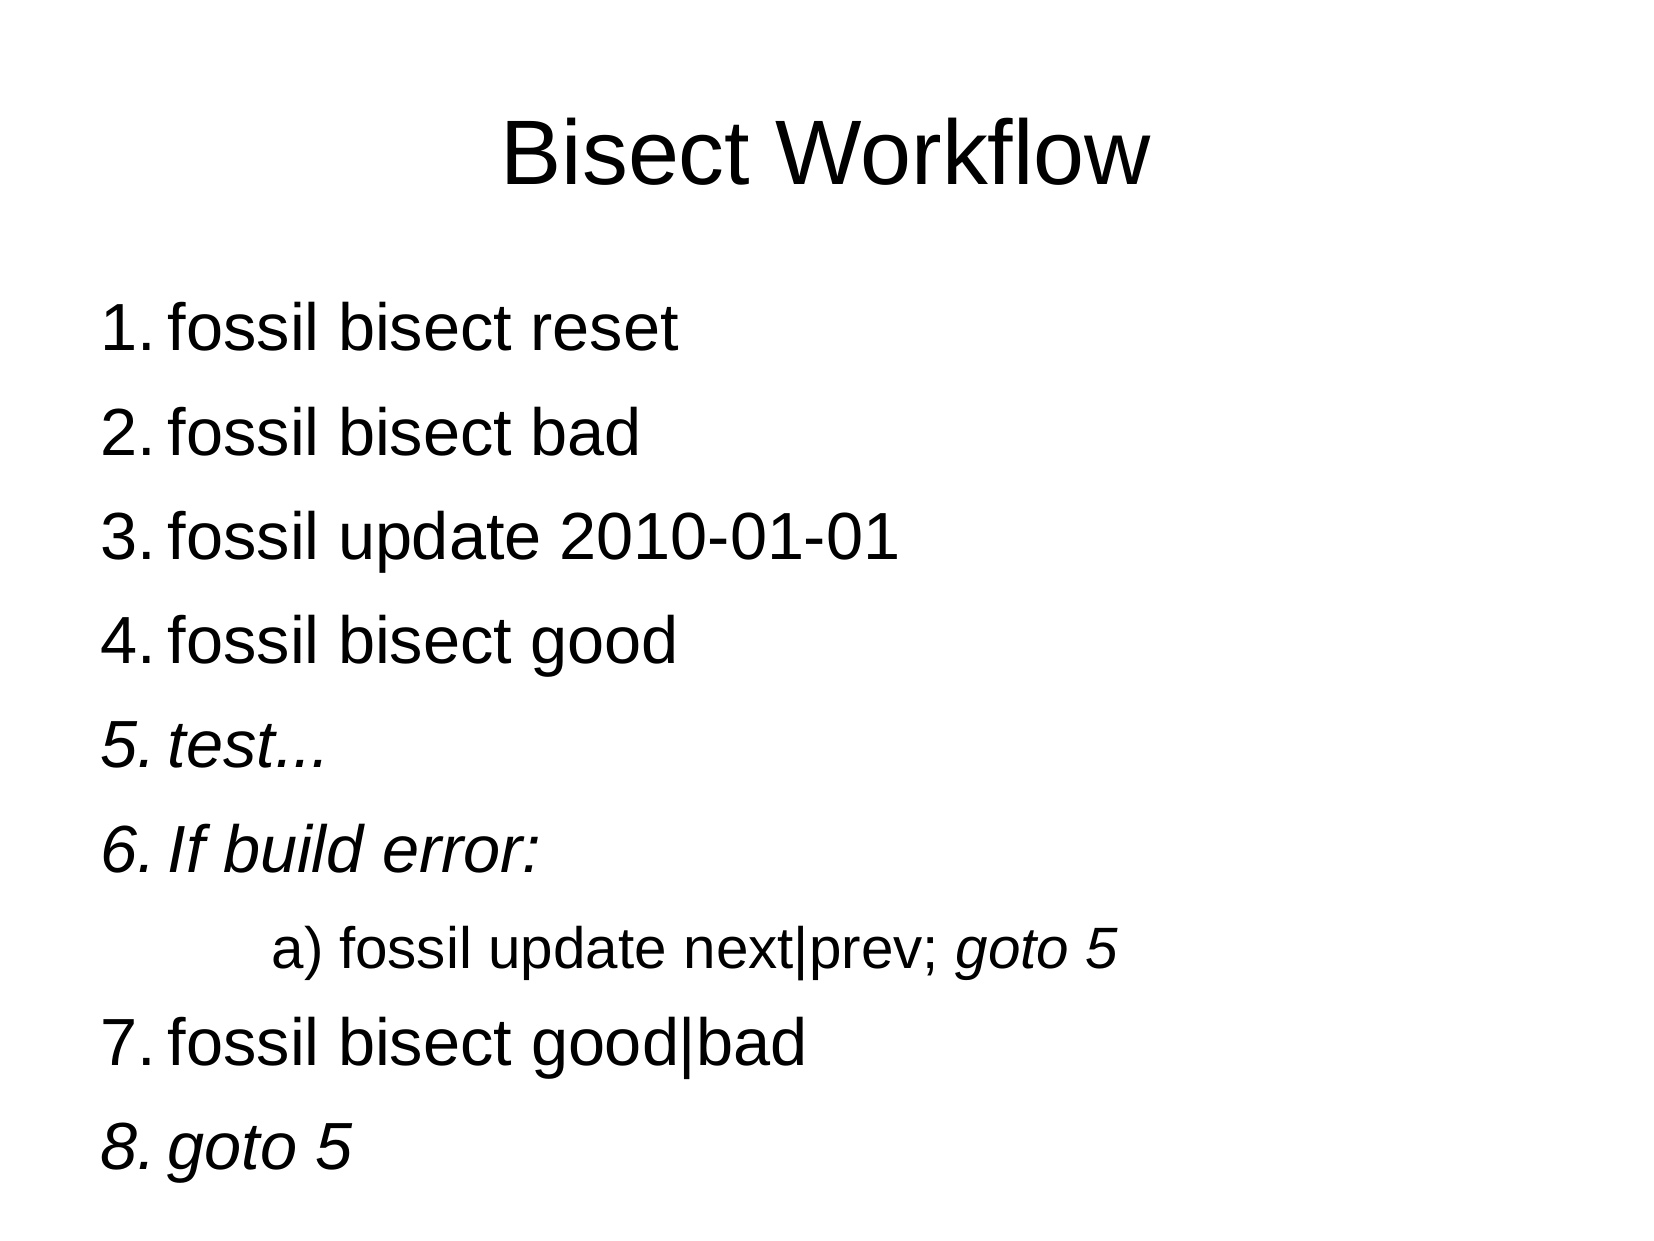

# Bisect Workflow
fossil bisect reset
fossil bisect bad
fossil update 2010-01-01
fossil bisect good
test...
If build error:
fossil update next|prev; goto 5
fossil bisect good|bad
goto 5